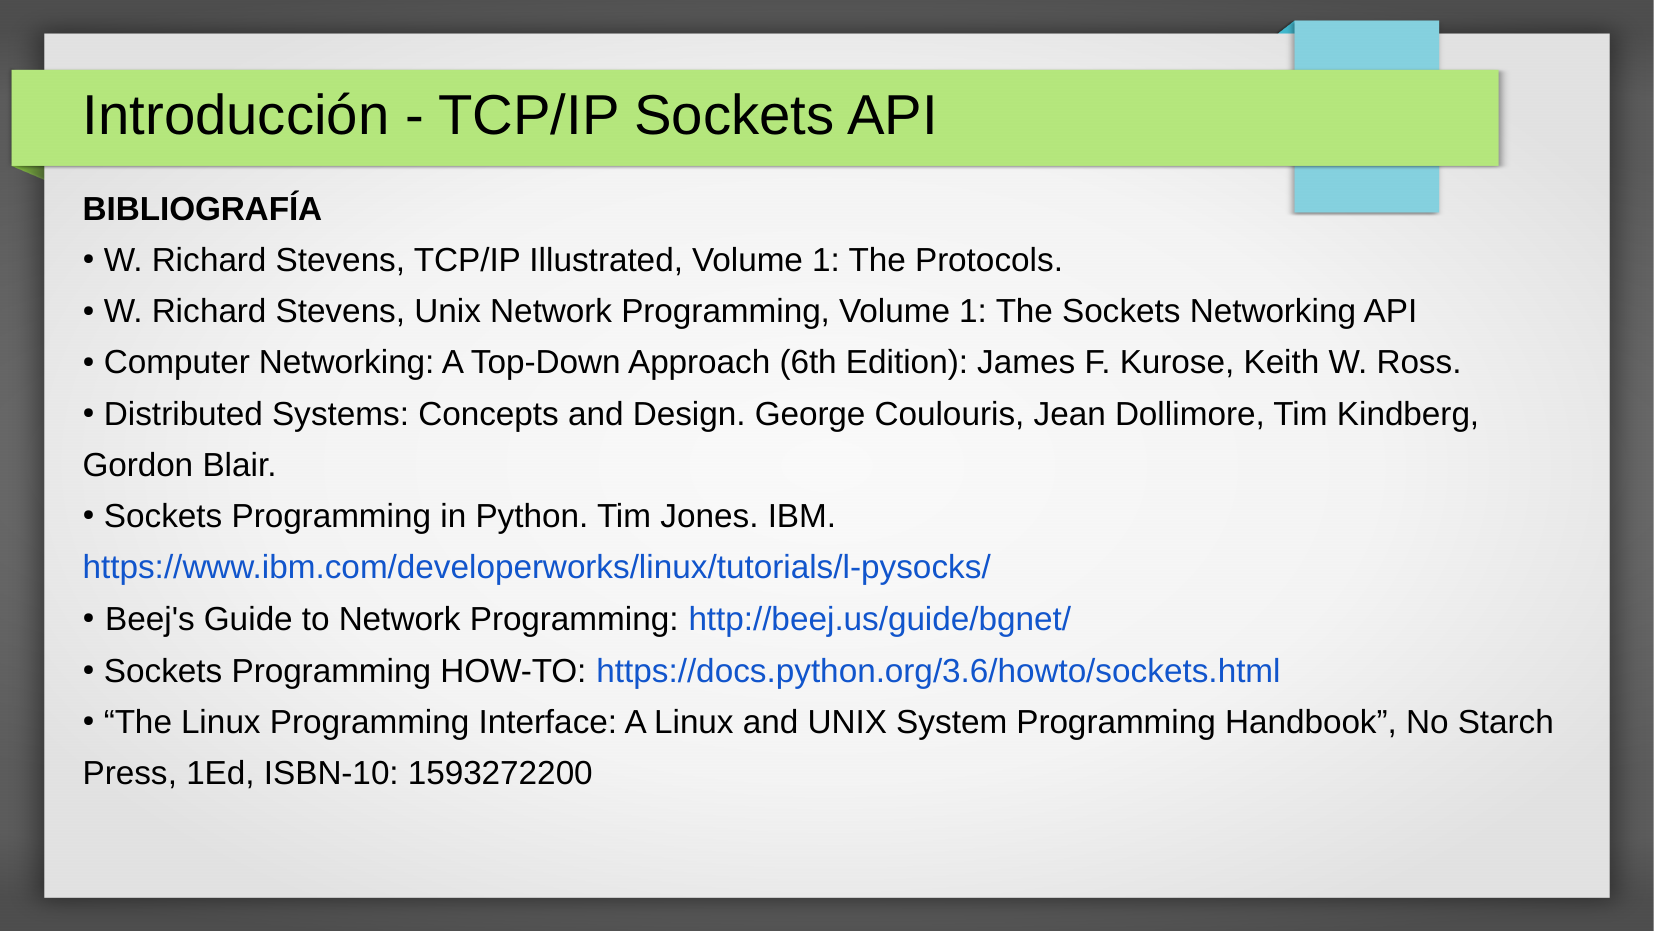

# Introducción - TCP/IP Sockets API
BIBLIOGRAFÍA
 W. Richard Stevens, TCP/IP Illustrated, Volume 1: The Protocols.
 W. Richard Stevens, Unix Network Programming, Volume 1: The Sockets Networking API
 Computer Networking: A Top-Down Approach (6th Edition): James F. Kurose, Keith W. Ross.
 Distributed Systems: Concepts and Design. George Coulouris, Jean Dollimore, Tim Kindberg, Gordon Blair.
 Sockets Programming in Python. Tim Jones. IBM. https://www.ibm.com/developerworks/linux/tutorials/l-pysocks/
 Beej's Guide to Network Programming: http://beej.us/guide/bgnet/
 Sockets Programming HOW-TO: https://docs.python.org/3.6/howto/sockets.html
 “The Linux Programming Interface: A Linux and UNIX System Programming Handbook”, No Starch Press, 1Ed, ISBN-10: 1593272200